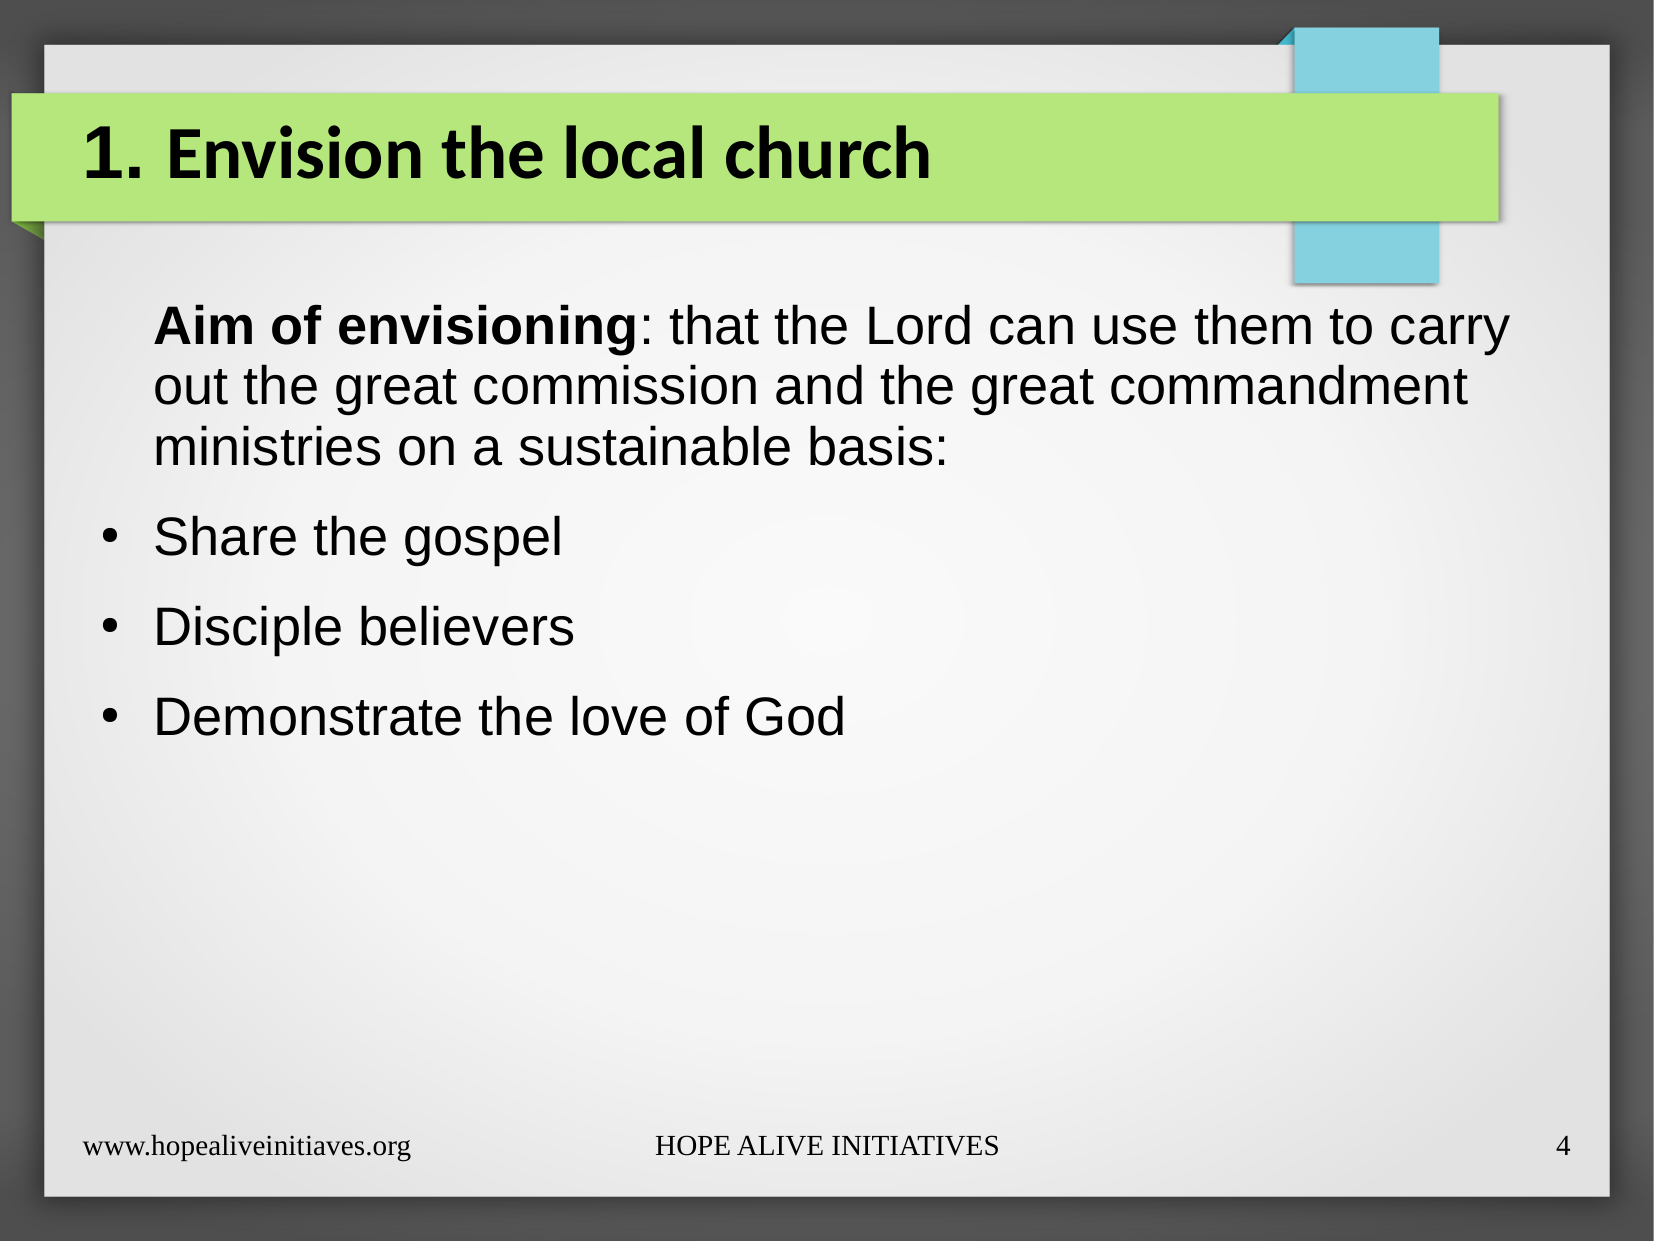

# 1. Envision the local church
Aim of envisioning: that the Lord can use them to carry out the great commission and the great commandment ministries on a sustainable basis:
Share the gospel
Disciple believers
Demonstrate the love of God
www.hopealiveinitiaves.org
HOPE ALIVE INITIATIVES
4